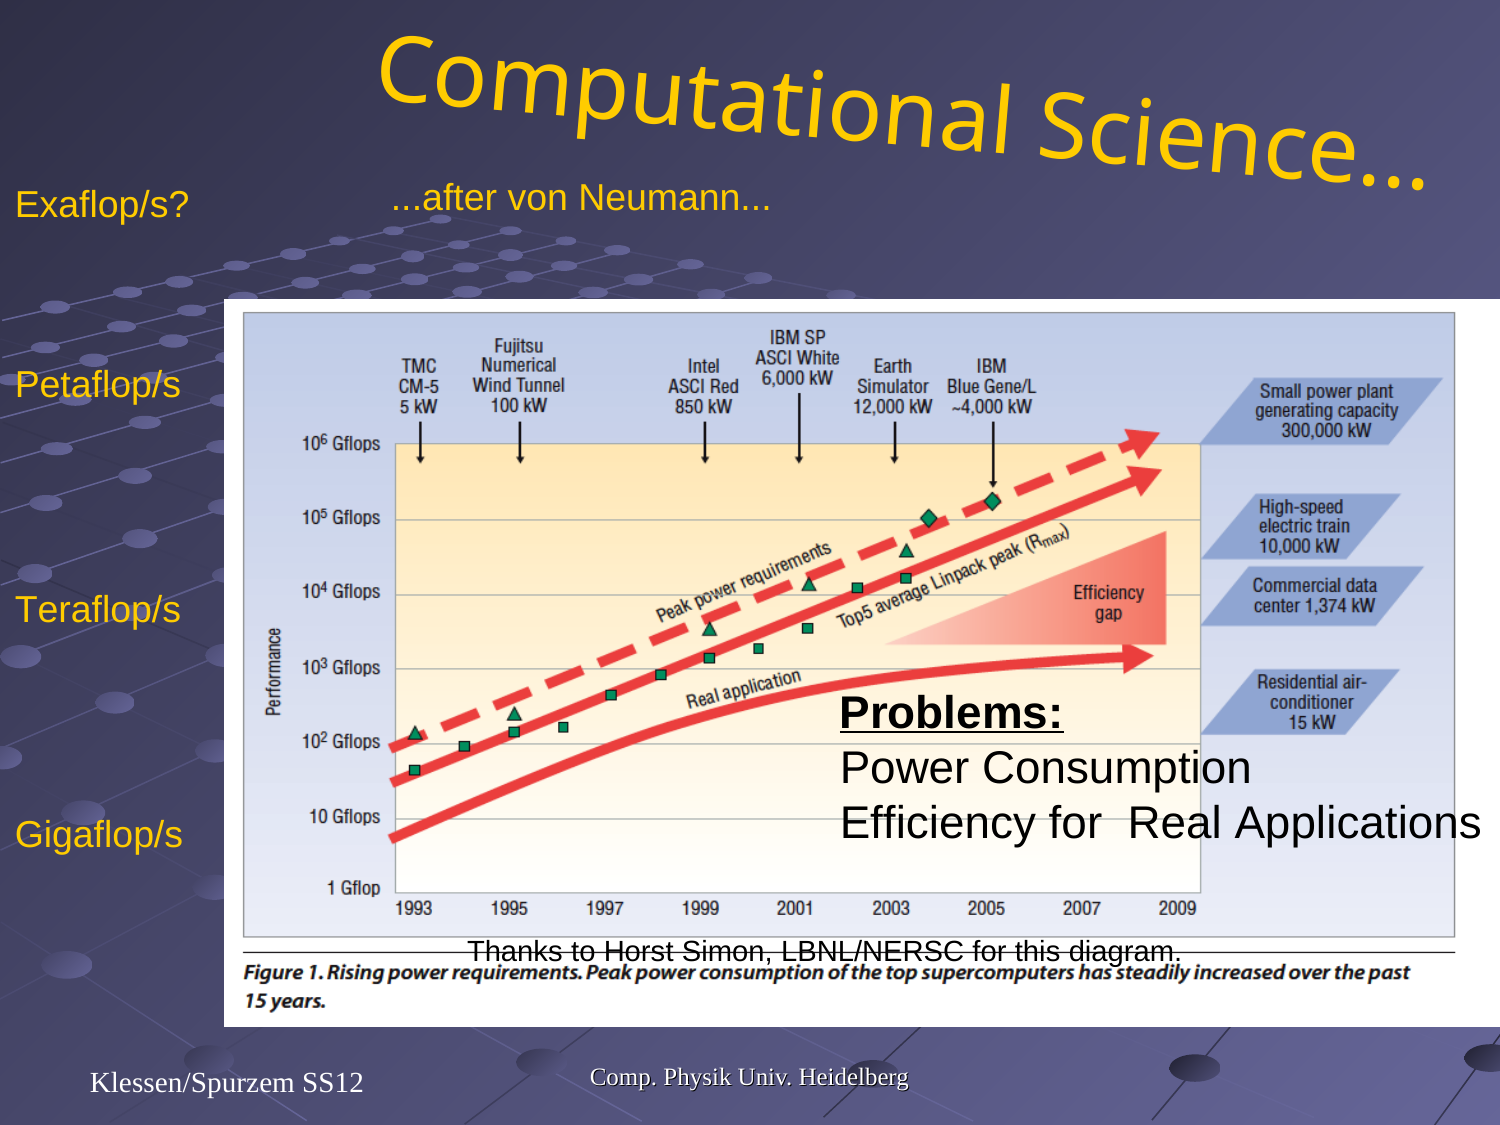

Computational Science...
...after von Neumann...
Exaflop/s?
Petaflop/s
Teraflop/s
Gigaflop/s
Problems:
Power Consumption
Efficiency for Real Applications
Thanks to Horst Simon, LBNL/NERSC for this diagram.